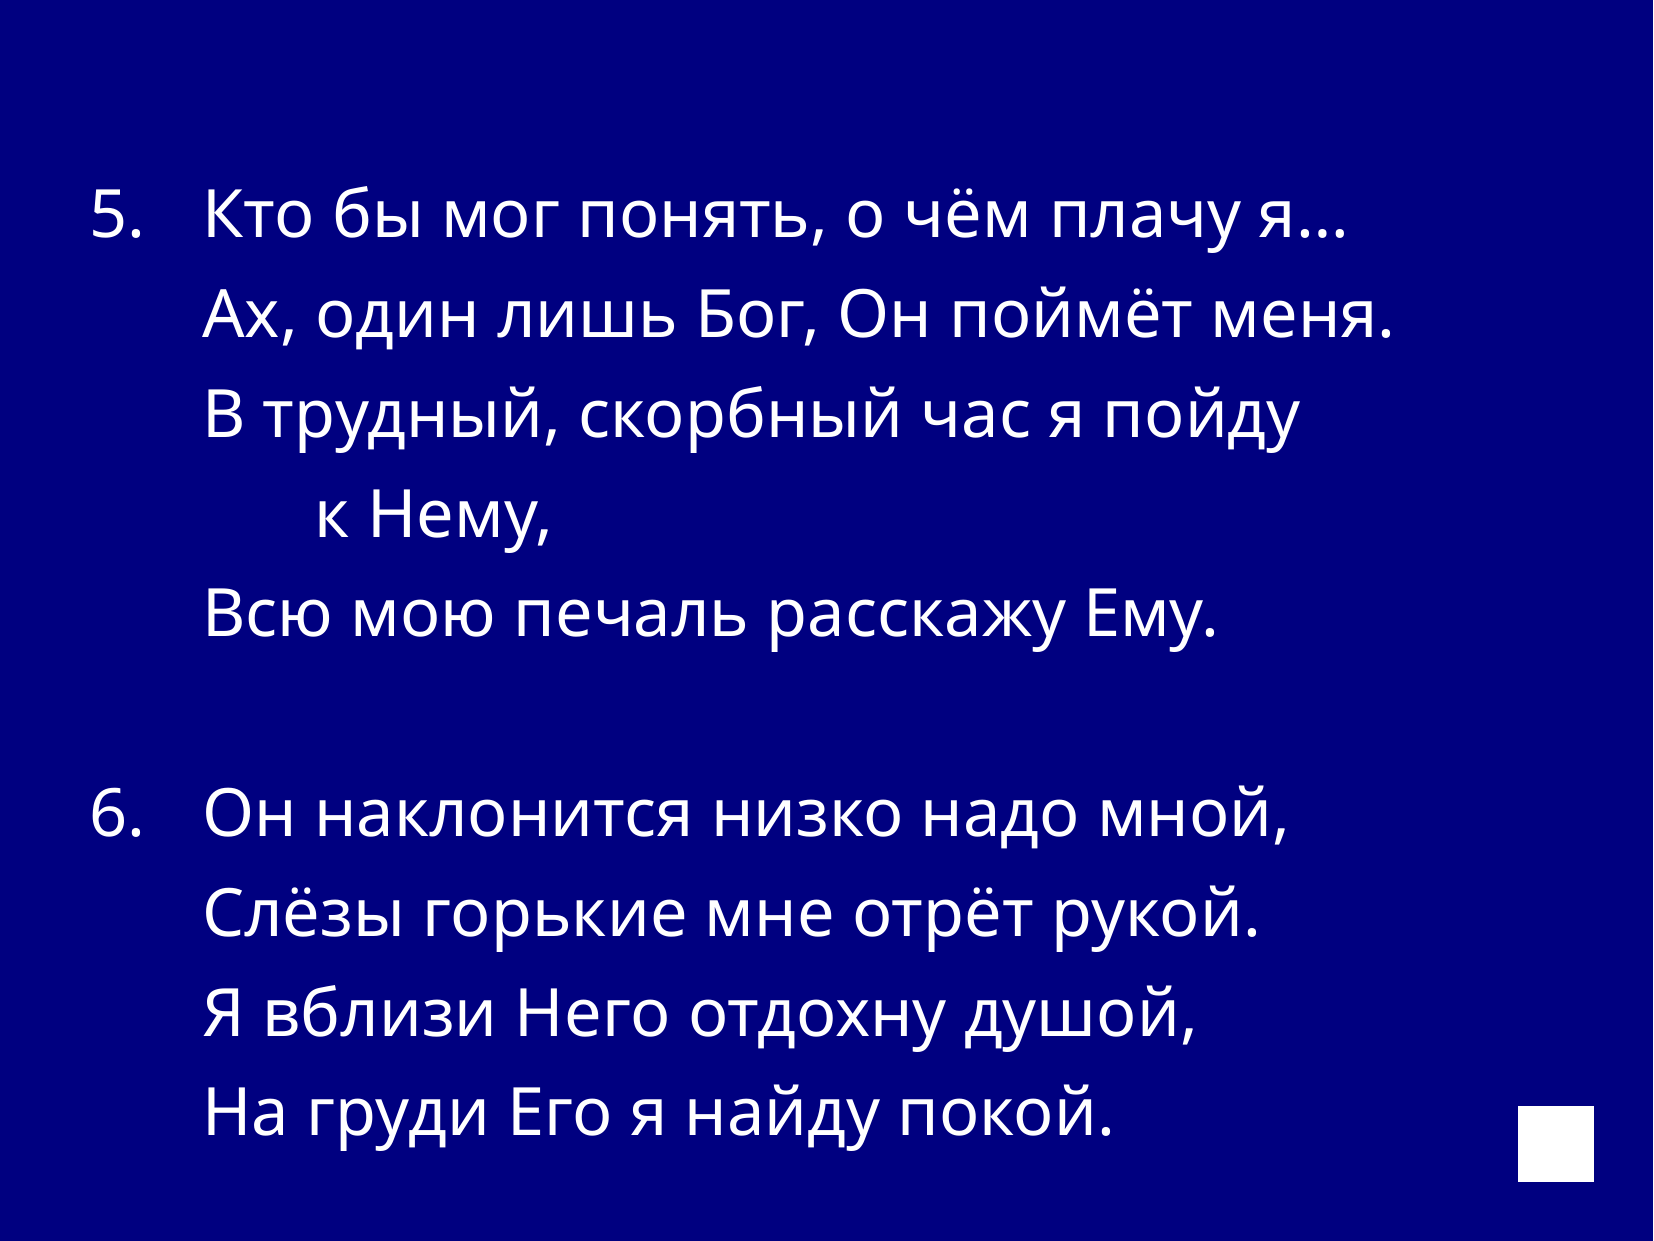

5.	Кто бы мог понять, о чём плачу я…
	Ах, один лишь Бог, Он поймёт меня.
	В трудный, скорбный час я пойду
		к Нему,
	Всю мою печаль расскажу Ему.
6.	Он наклонится низко надо мной,
	Слёзы горькие мне отрёт рукой.
	Я вблизи Него отдохну душой,
	На груди Его я найду покой.